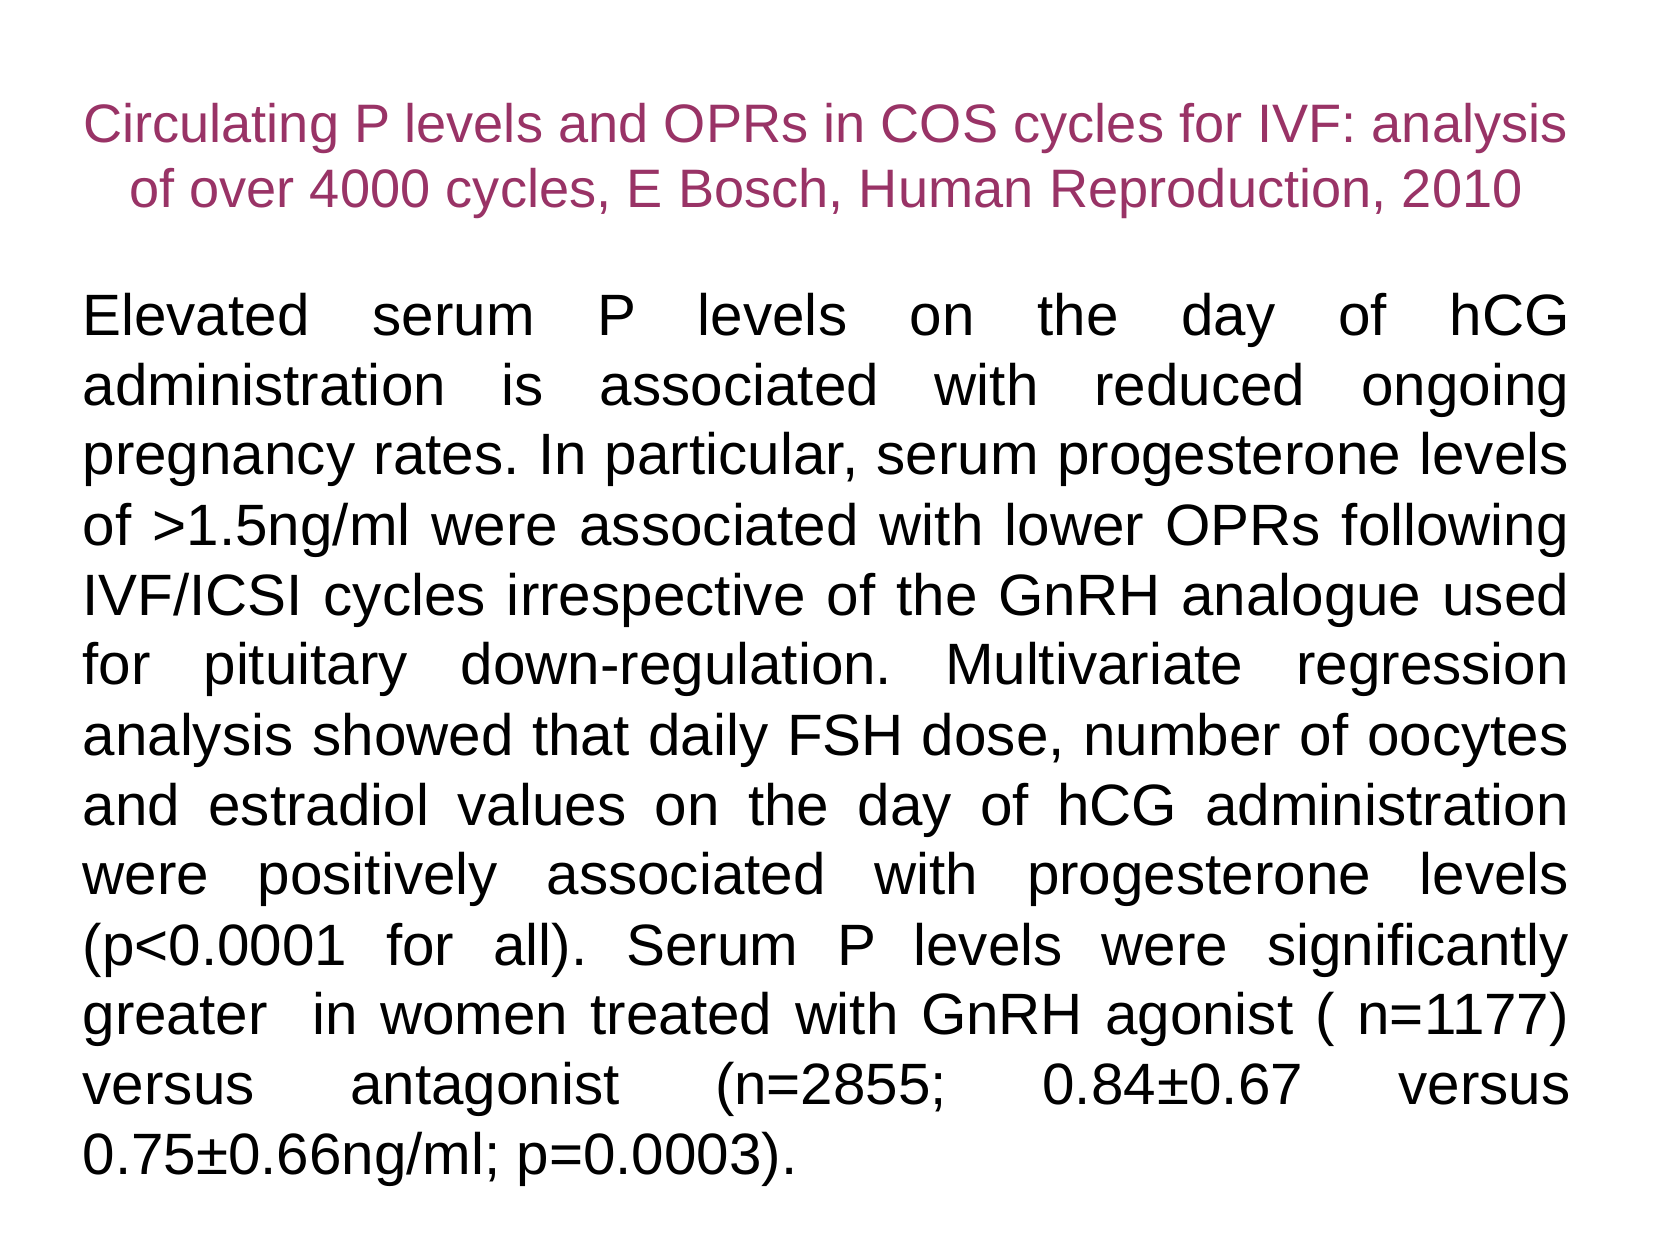

# Circulating P levels and OPRs in COS cycles for IVF: analysis of over 4000 cycles, E Bosch, Human Reproduction, 2010
Elevated serum P levels on the day of hCG administration is associated with reduced ongoing pregnancy rates. In particular, serum progesterone levels of >1.5ng/ml were associated with lower OPRs following IVF/ICSI cycles irrespective of the GnRH analogue used for pituitary down-regulation. Multivariate regression analysis showed that daily FSH dose, number of oocytes and estradiol values on the day of hCG administration were positively associated with progesterone levels (p<0.0001 for all). Serum P levels were significantly greater in women treated with GnRH agonist ( n=1177) versus antagonist (n=2855; 0.84±0.67 versus 0.75±0.66ng/ml; p=0.0003).